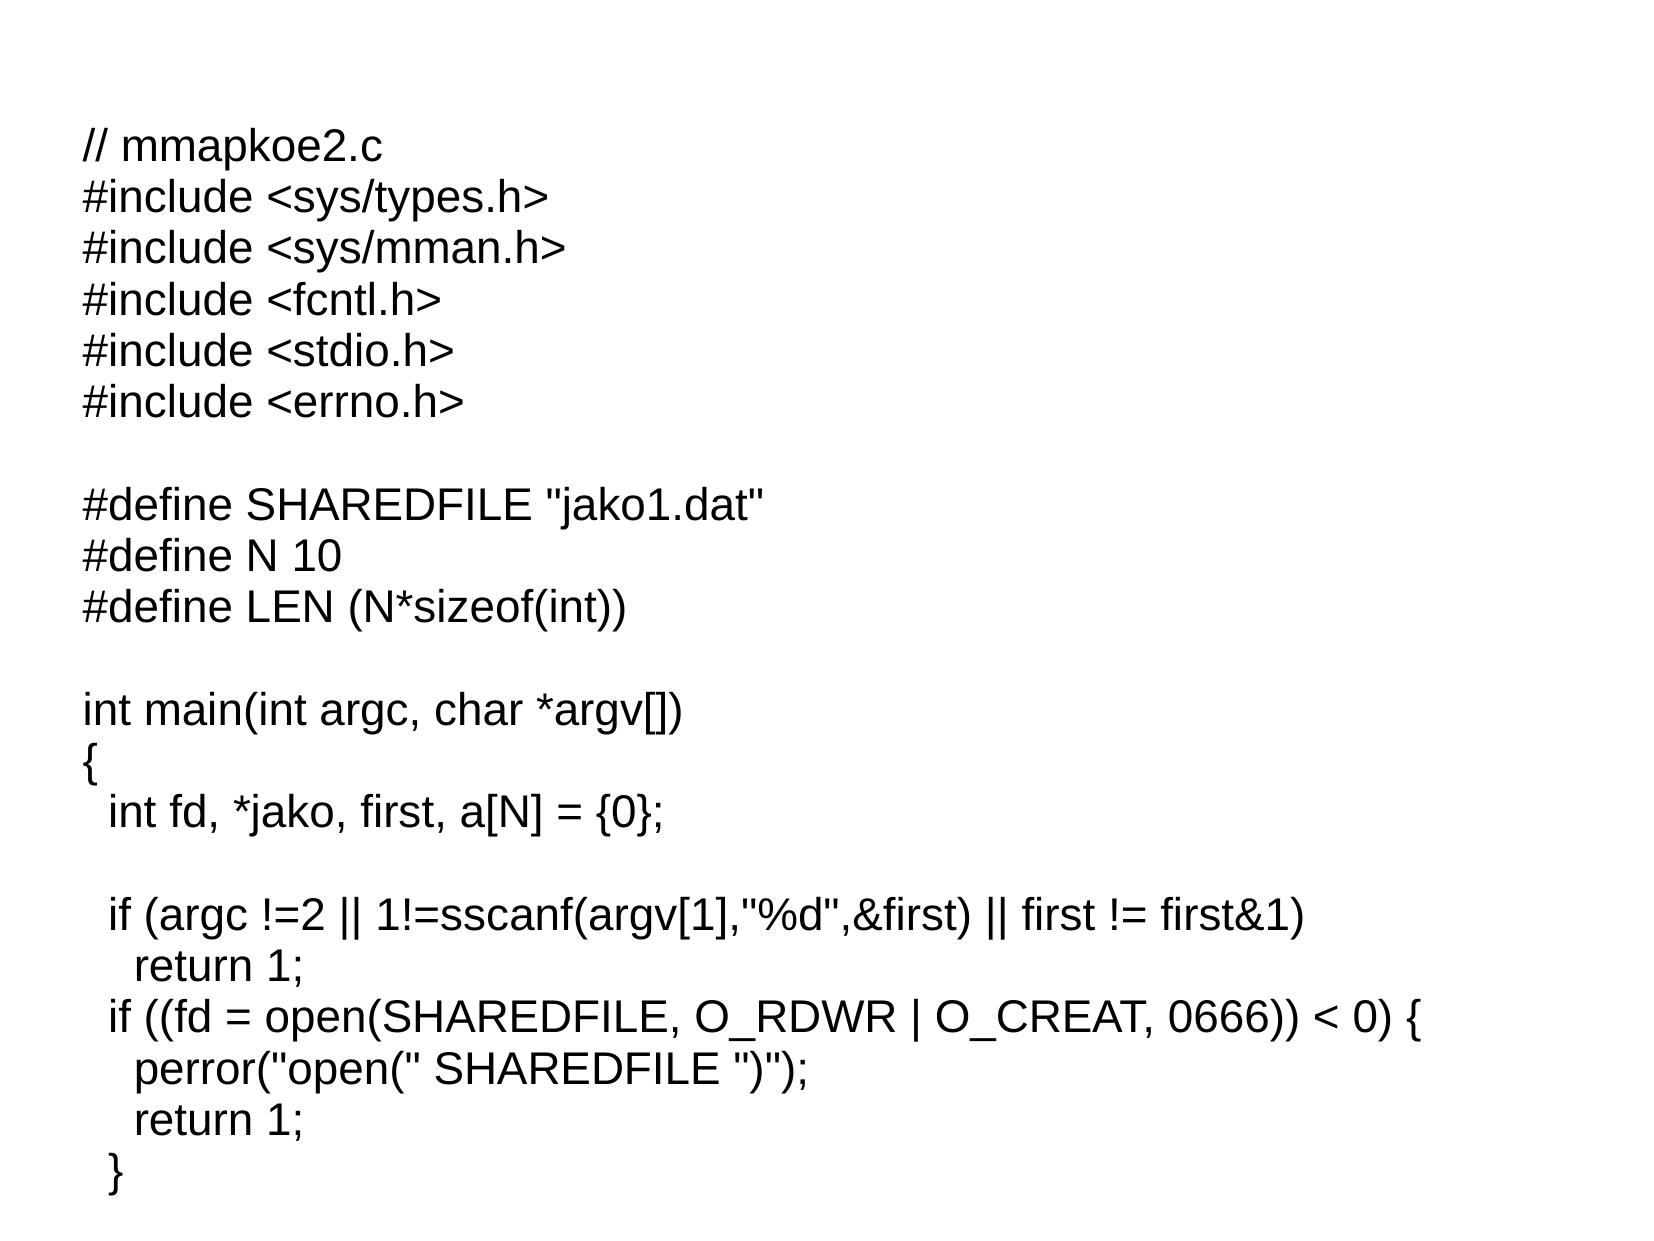

// mmapkoe2.c
#include <sys/types.h>
#include <sys/mman.h>
#include <fcntl.h>
#include <stdio.h>
#include <errno.h>
#define SHAREDFILE "jako1.dat"
#define N 10
#define LEN (N*sizeof(int))
int main(int argc, char *argv[])
{
 int fd, *jako, first, a[N] = {0};
 if (argc !=2 || 1!=sscanf(argv[1],"%d",&first) || first != first&1)
 return 1;
 if ((fd = open(SHAREDFILE, O_RDWR | O_CREAT, 0666)) < 0) {
 perror("open(" SHAREDFILE ")");
 return 1;
 }